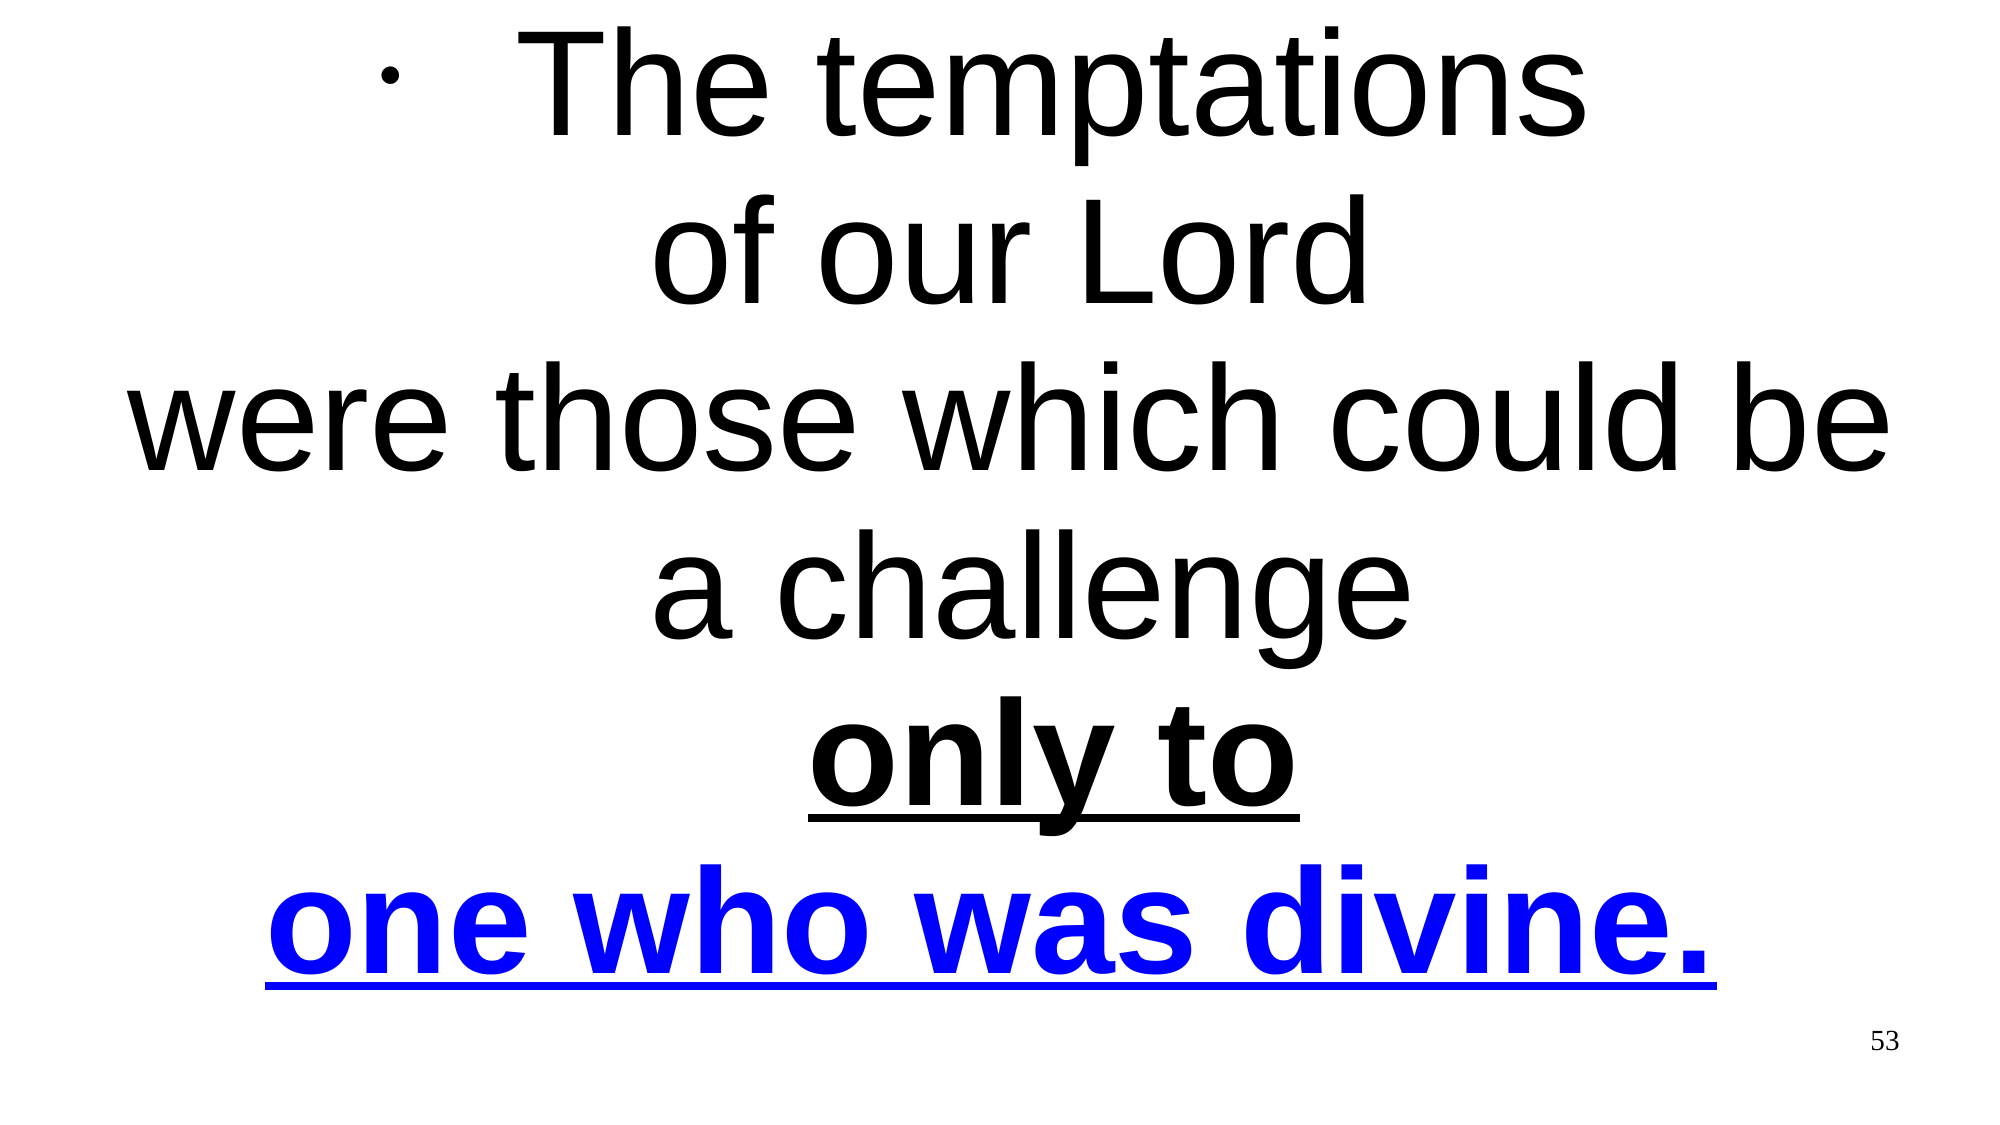

# The temptations of our Lord were those which could be a challenge only to one who was divine.
53